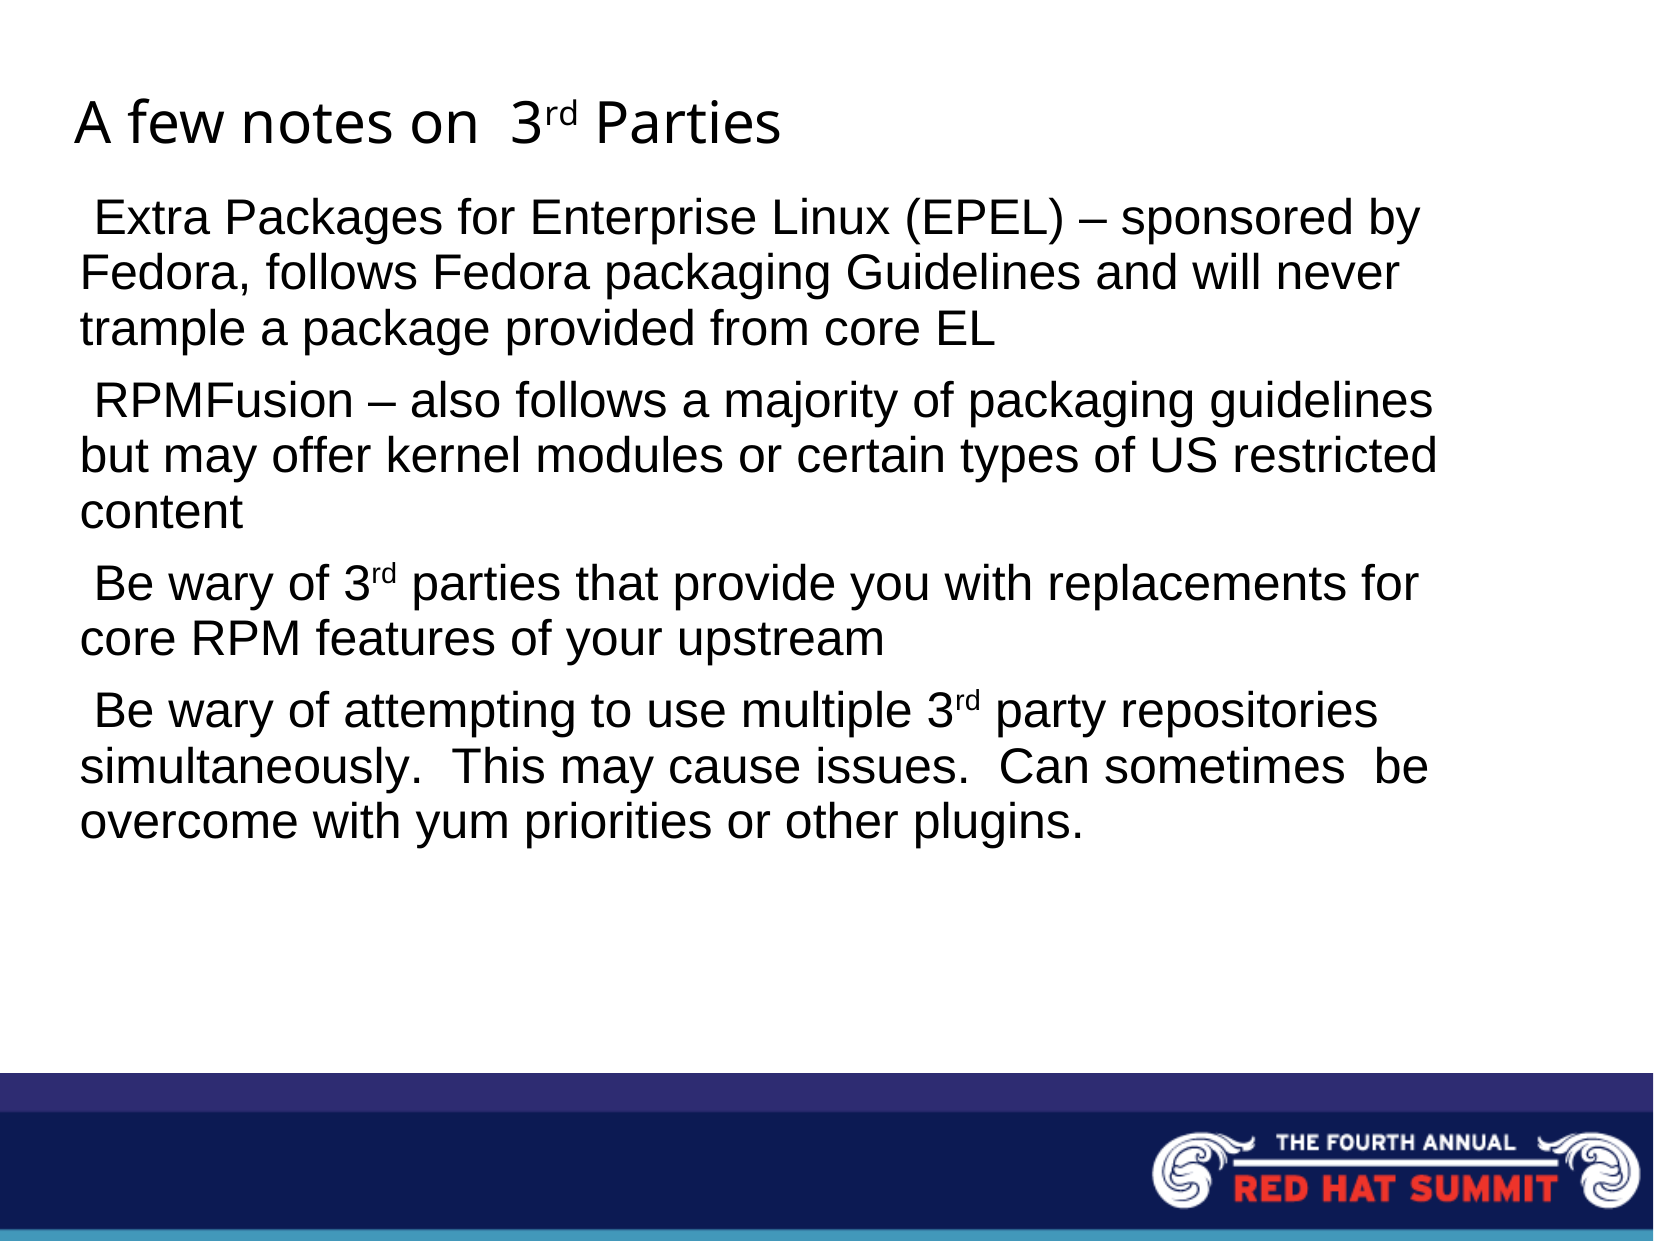

# A few notes on 3rd Parties
 Extra Packages for Enterprise Linux (EPEL) – sponsored by Fedora, follows Fedora packaging Guidelines and will never trample a package provided from core EL
 RPMFusion – also follows a majority of packaging guidelines but may offer kernel modules or certain types of US restricted content
 Be wary of 3rd parties that provide you with replacements for core RPM features of your upstream
 Be wary of attempting to use multiple 3rd party repositories simultaneously. This may cause issues. Can sometimes be overcome with yum priorities or other plugins.